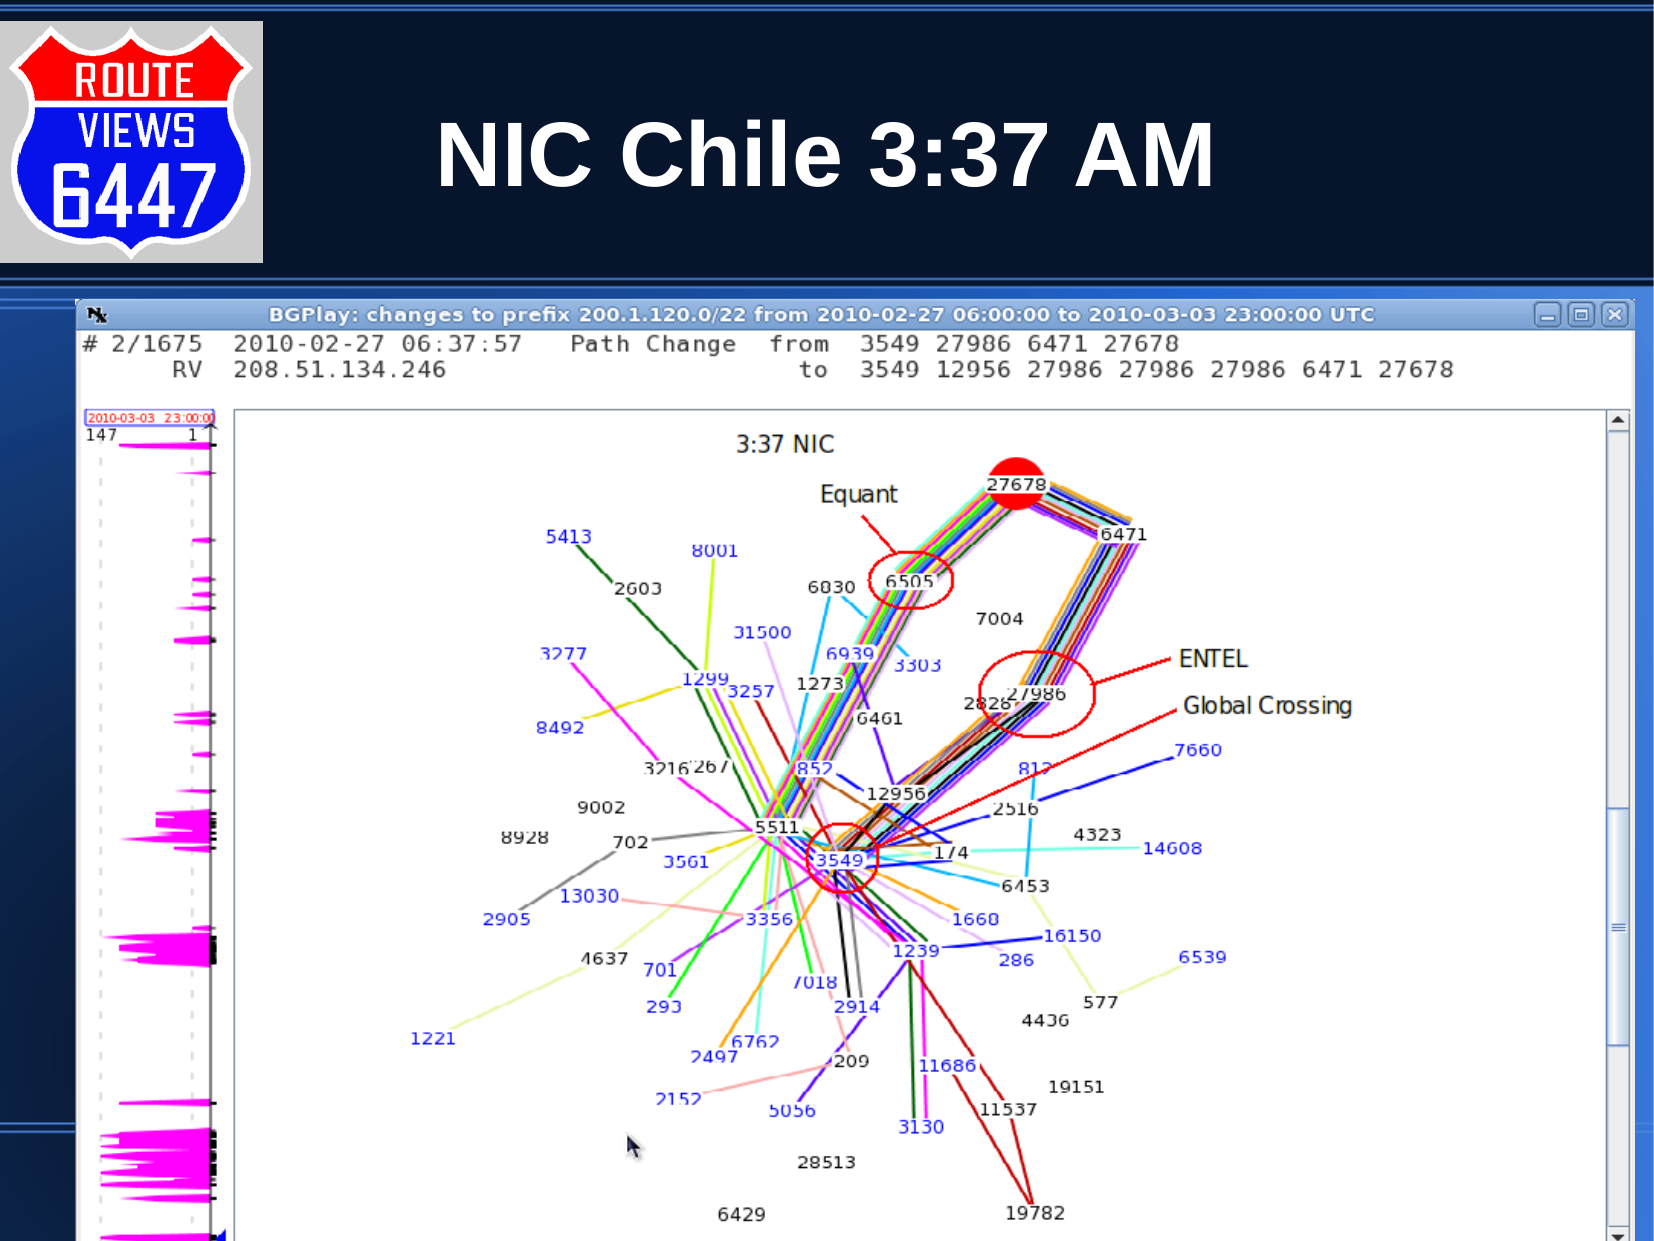

# NIC Chile 3:37 AM
NIC Chile: www.nic.cl